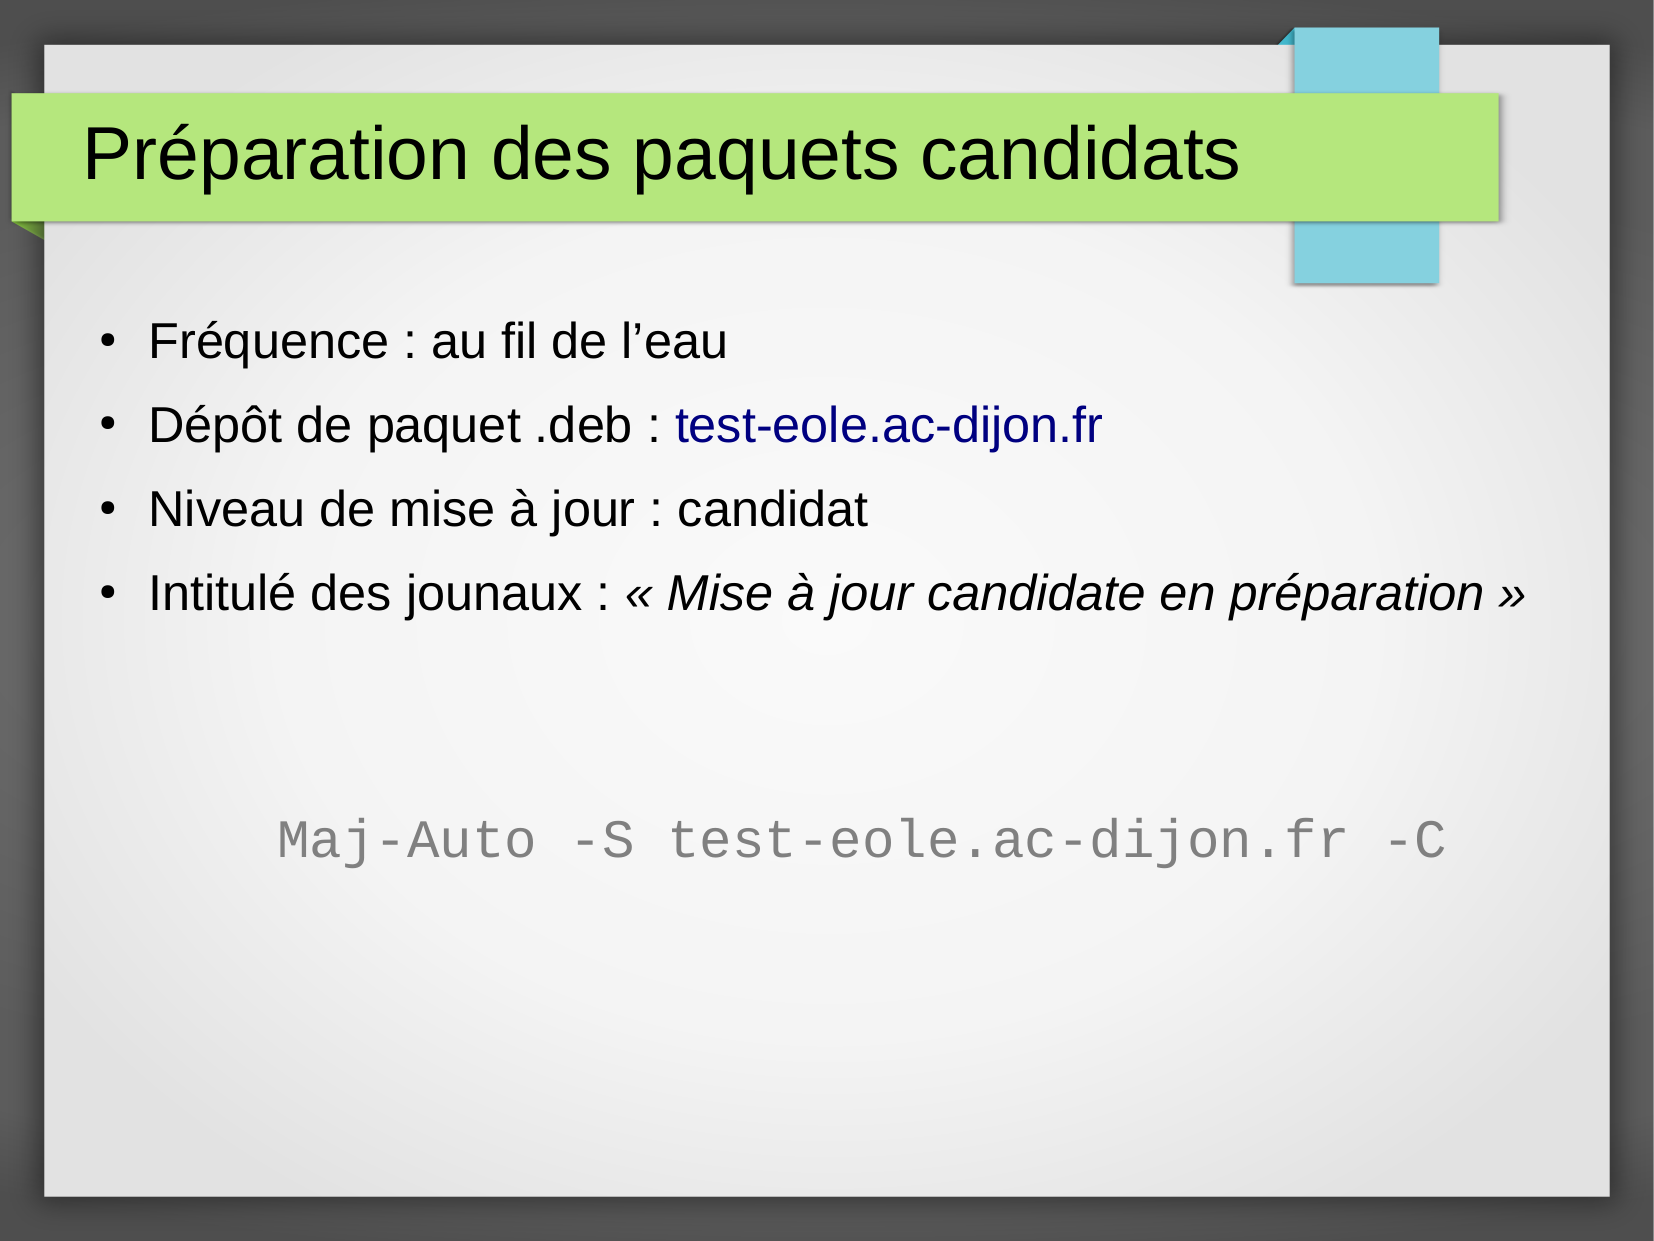

# Préparation des paquets candidats
Fréquence : au fil de l’eau
Dépôt de paquet .deb : test-eole.ac-dijon.fr
Niveau de mise à jour : candidat
Intitulé des jounaux : « Mise à jour candidate en préparation »
Maj-Auto -S test-eole.ac-dijon.fr -C